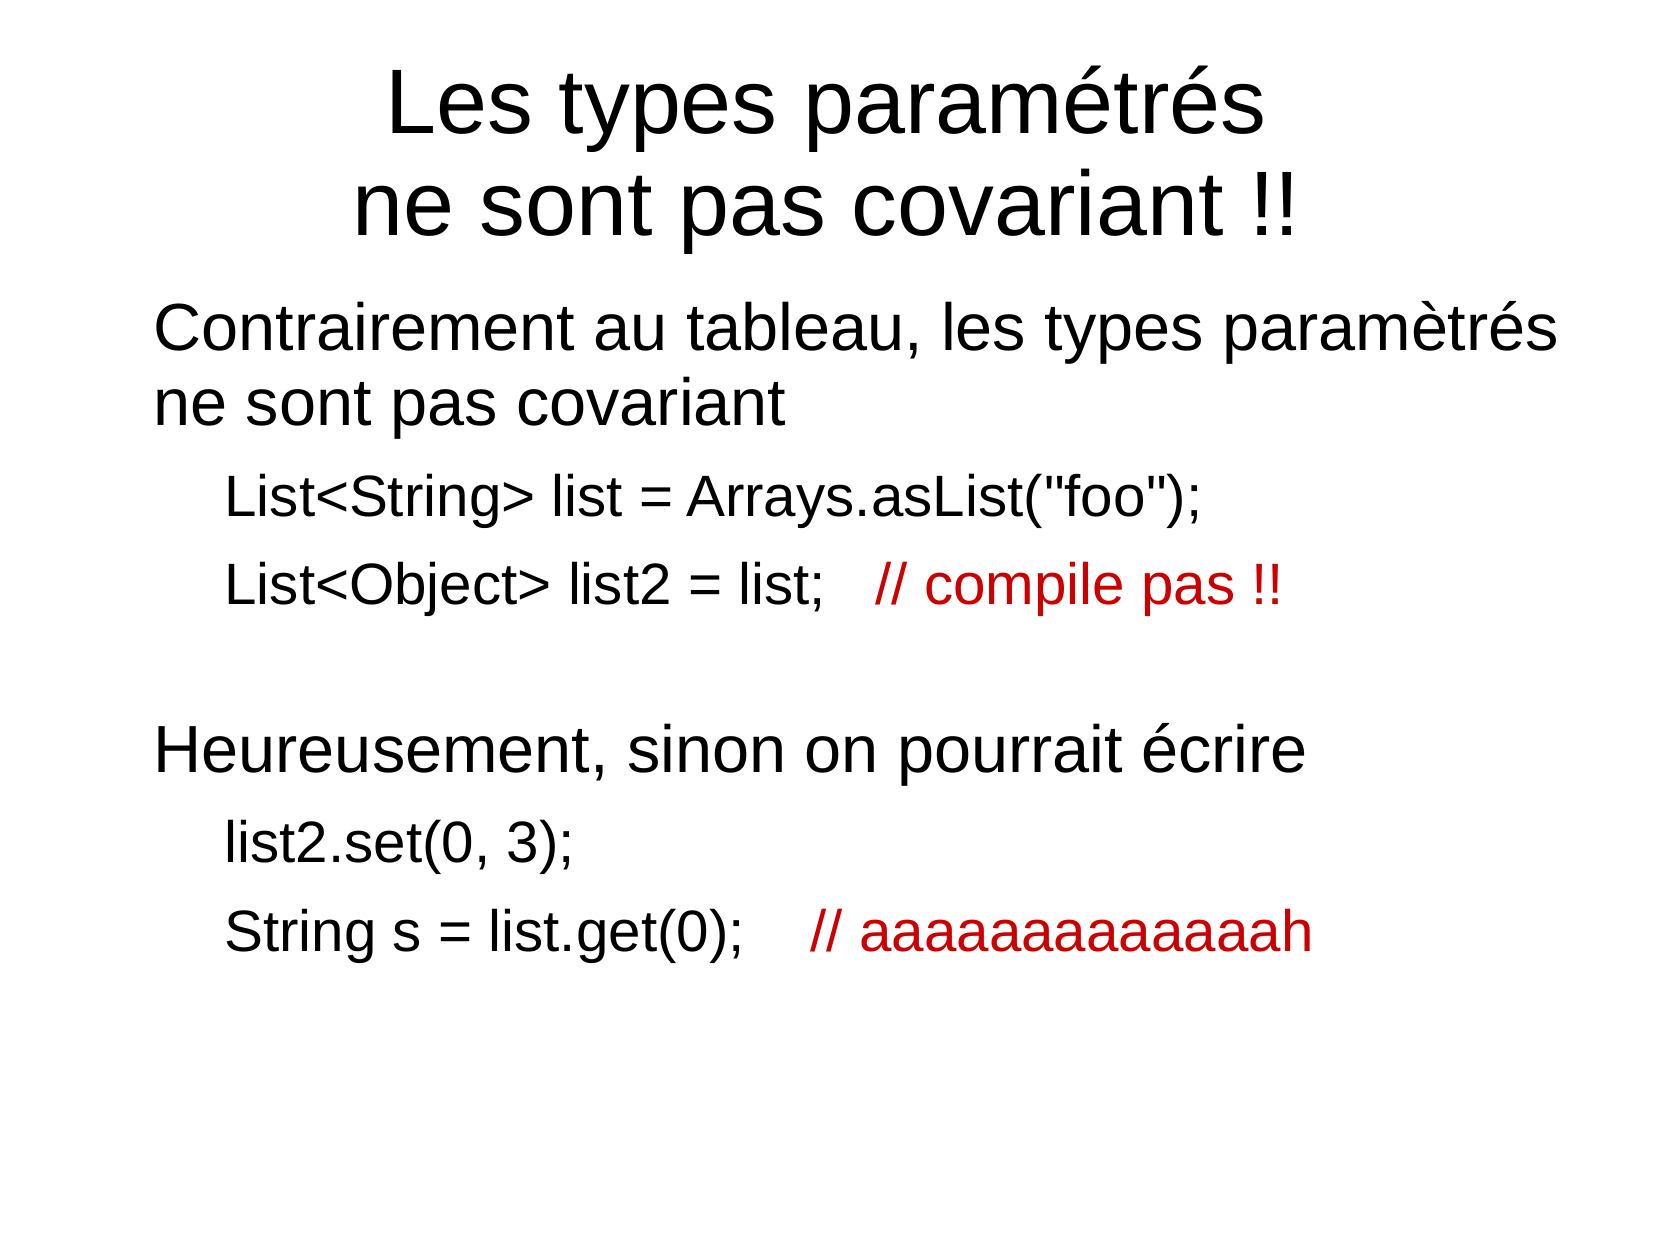

# Les types paramétrés ne sont pas covariant !!
Contrairement au tableau, les types paramètrés ne sont pas covariant
List<String> list = Arrays.asList("foo");
List<Object> list2 = list; // compile pas !!
Heureusement, sinon on pourrait écrire
list2.set(0, 3);
String s = list.get(0); // aaaaaaaaaaaaah